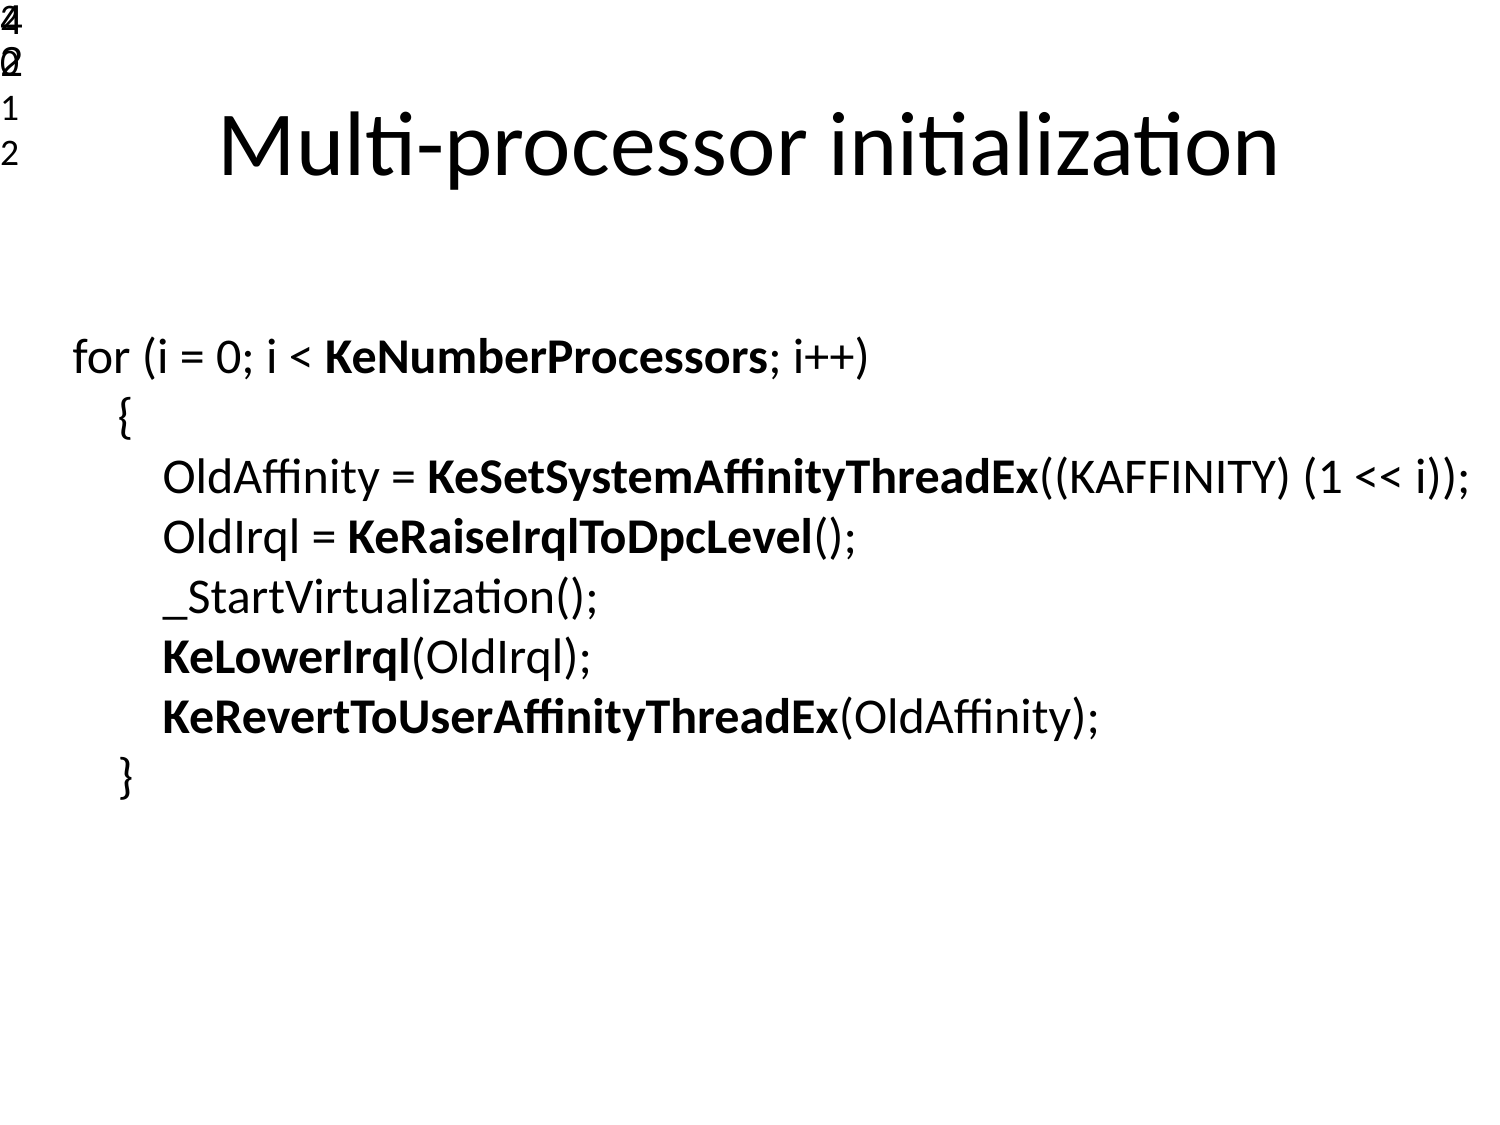

2012
# Multi-processor initialization
for (i = 0; i < KeNumberProcessors; i++)
 {
 OldAffinity = KeSetSystemAffinityThreadEx((KAFFINITY) (1 << i));
 OldIrql = KeRaiseIrqlToDpcLevel();
 _StartVirtualization();
 KeLowerIrql(OldIrql);
 KeRevertToUserAffinityThreadEx(OldAffinity);
 }